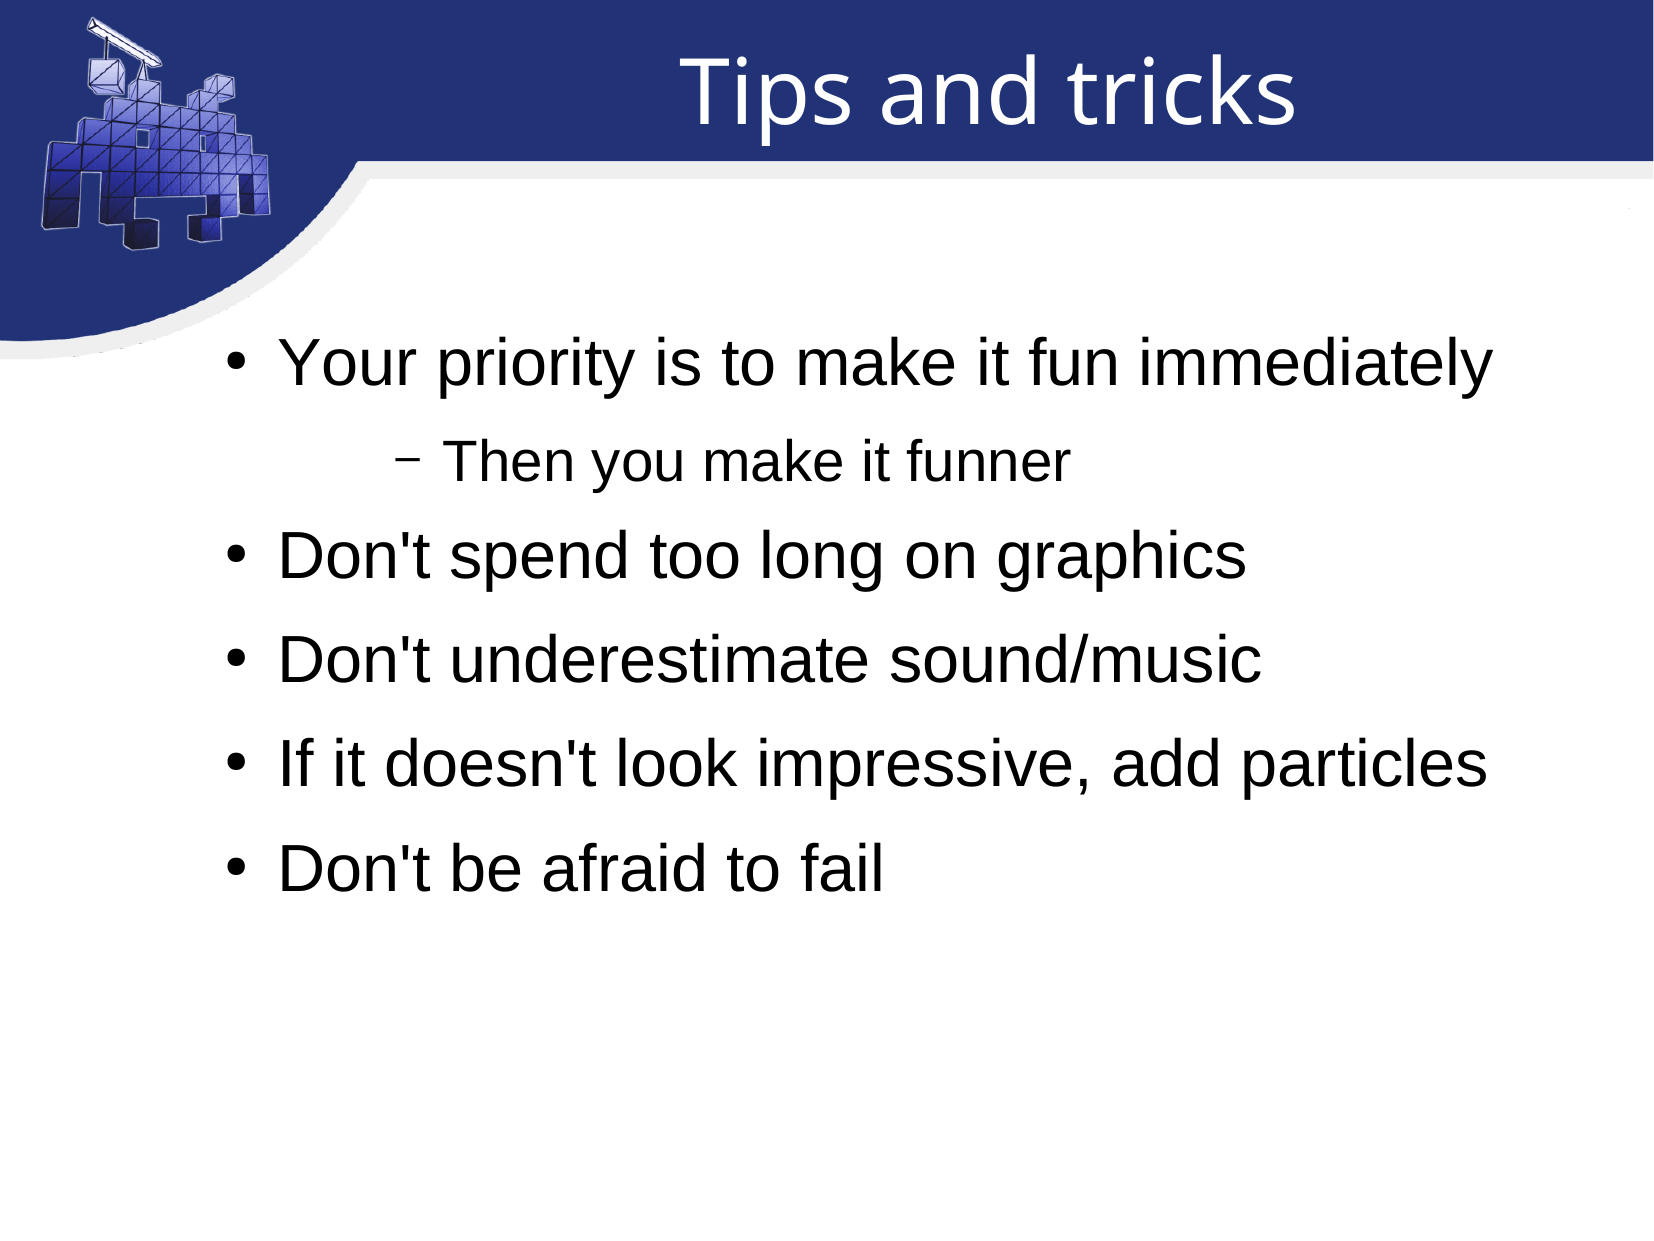

# Tips and tricks
Your priority is to make it fun immediately
Then you make it funner
Don't spend too long on graphics
Don't underestimate sound/music
If it doesn't look impressive, add particles
Don't be afraid to fail